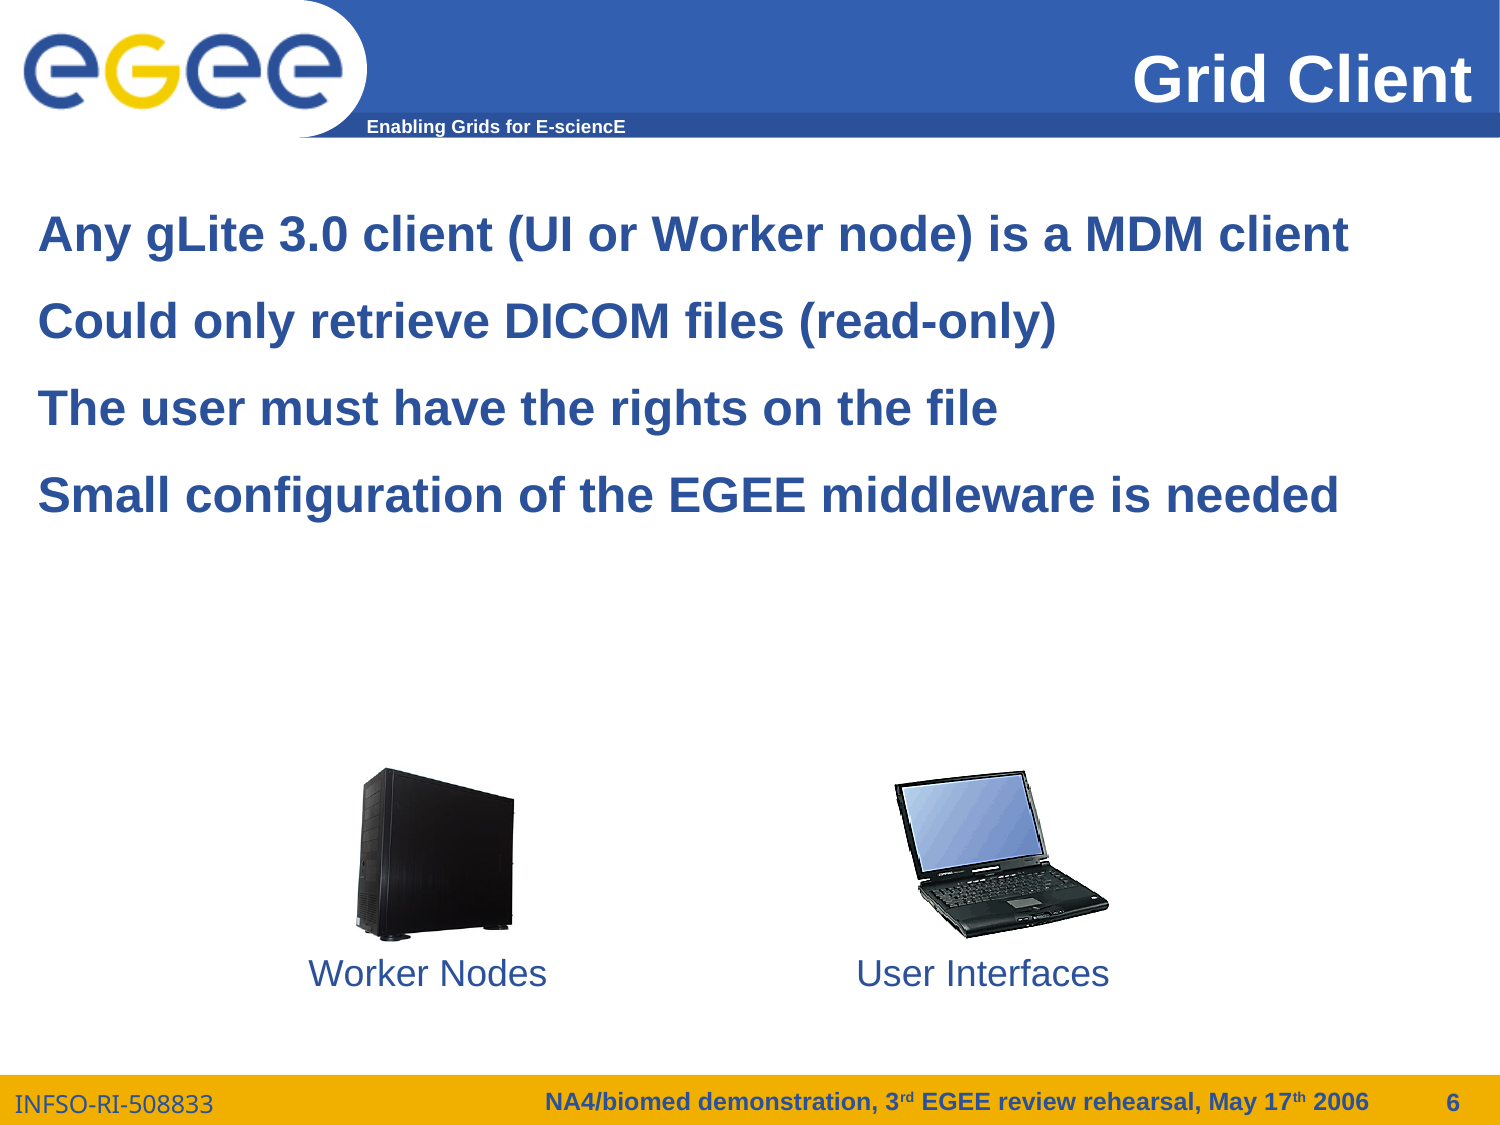

# Grid Client
Any gLite 3.0 client (UI or Worker node) is a MDM client
Could only retrieve DICOM files (read-only)
The user must have the rights on the file
Small configuration of the EGEE middleware is needed
Worker Nodes
User Interfaces